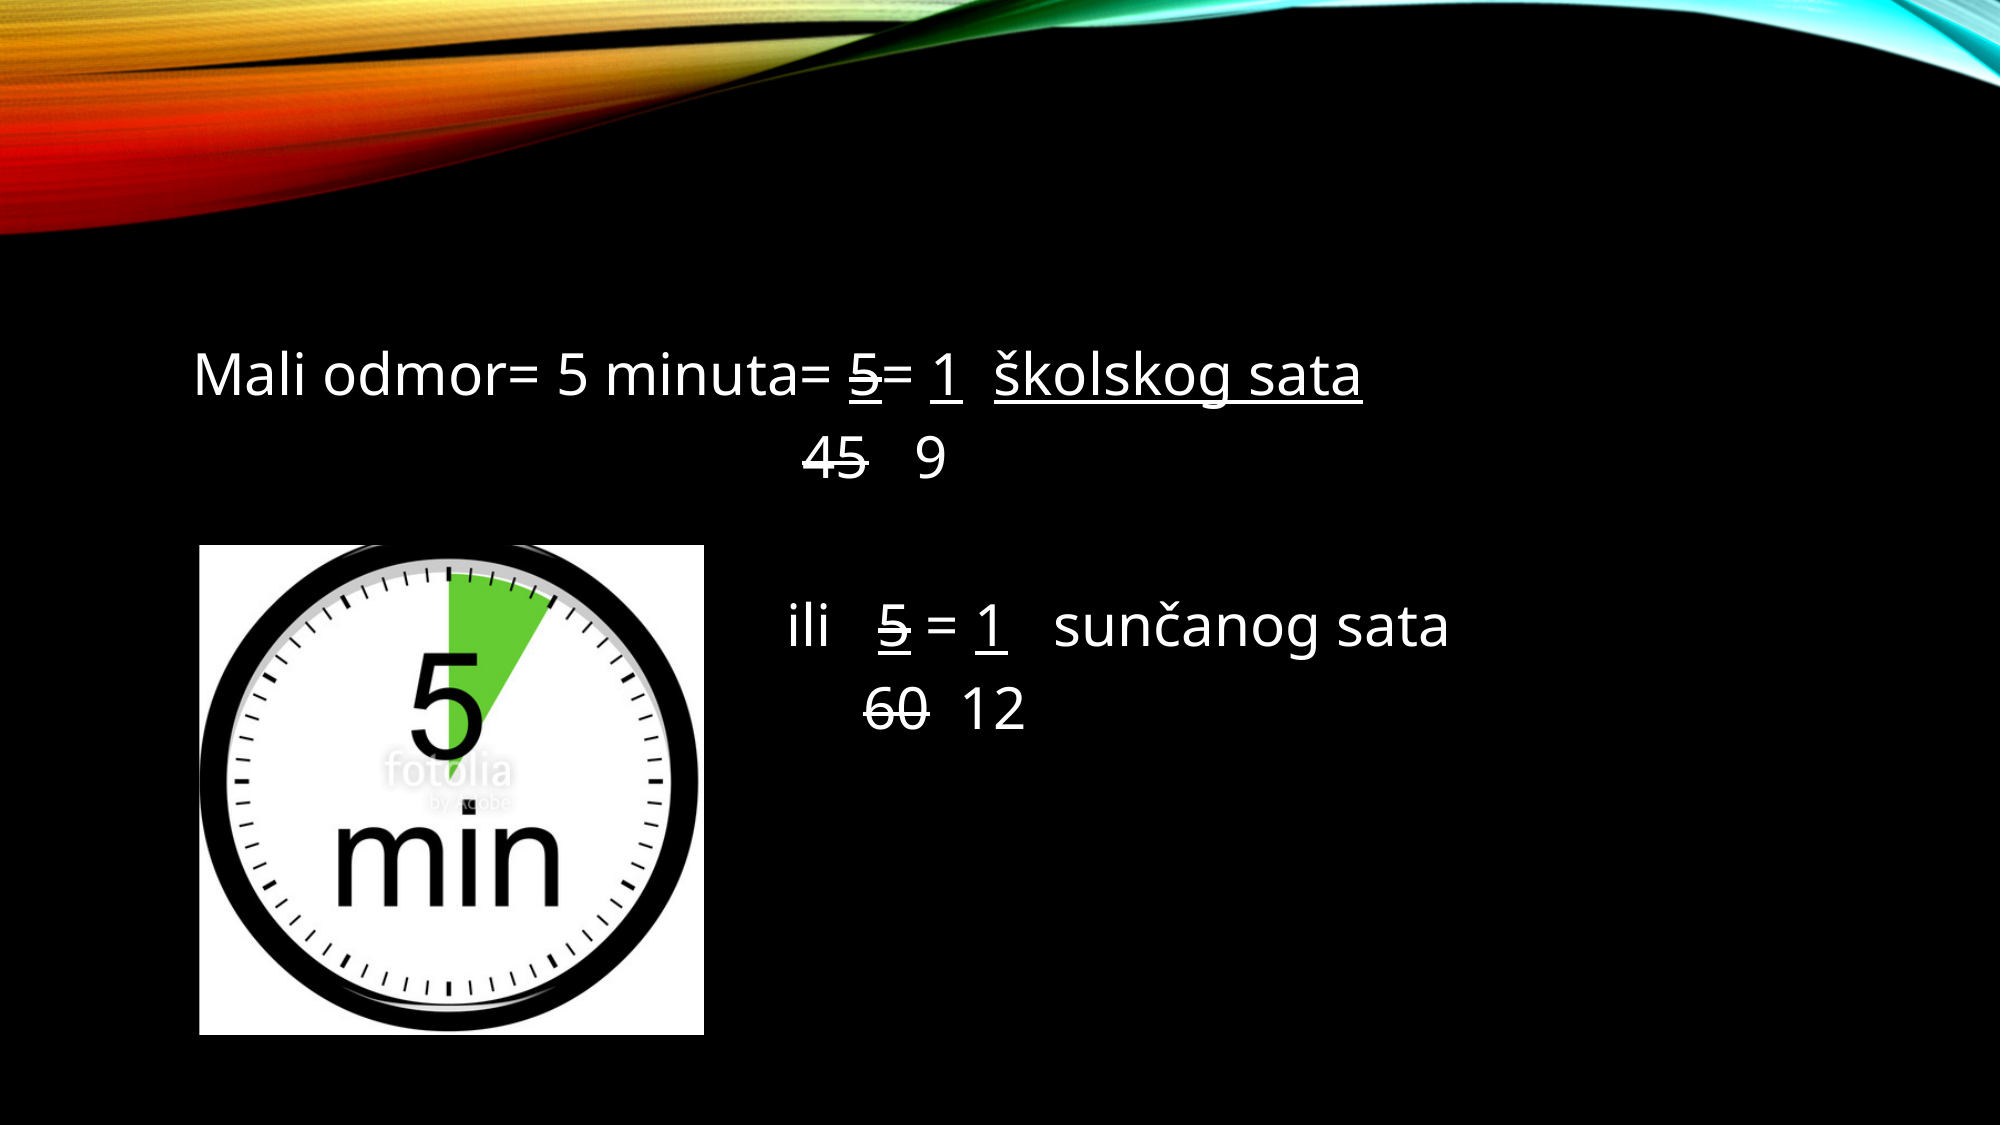

#
Mali odmor= 5 minuta= 5= 1 školskog sata
 45 9
 ili 5 = 1 sunčanog sata
 60 12